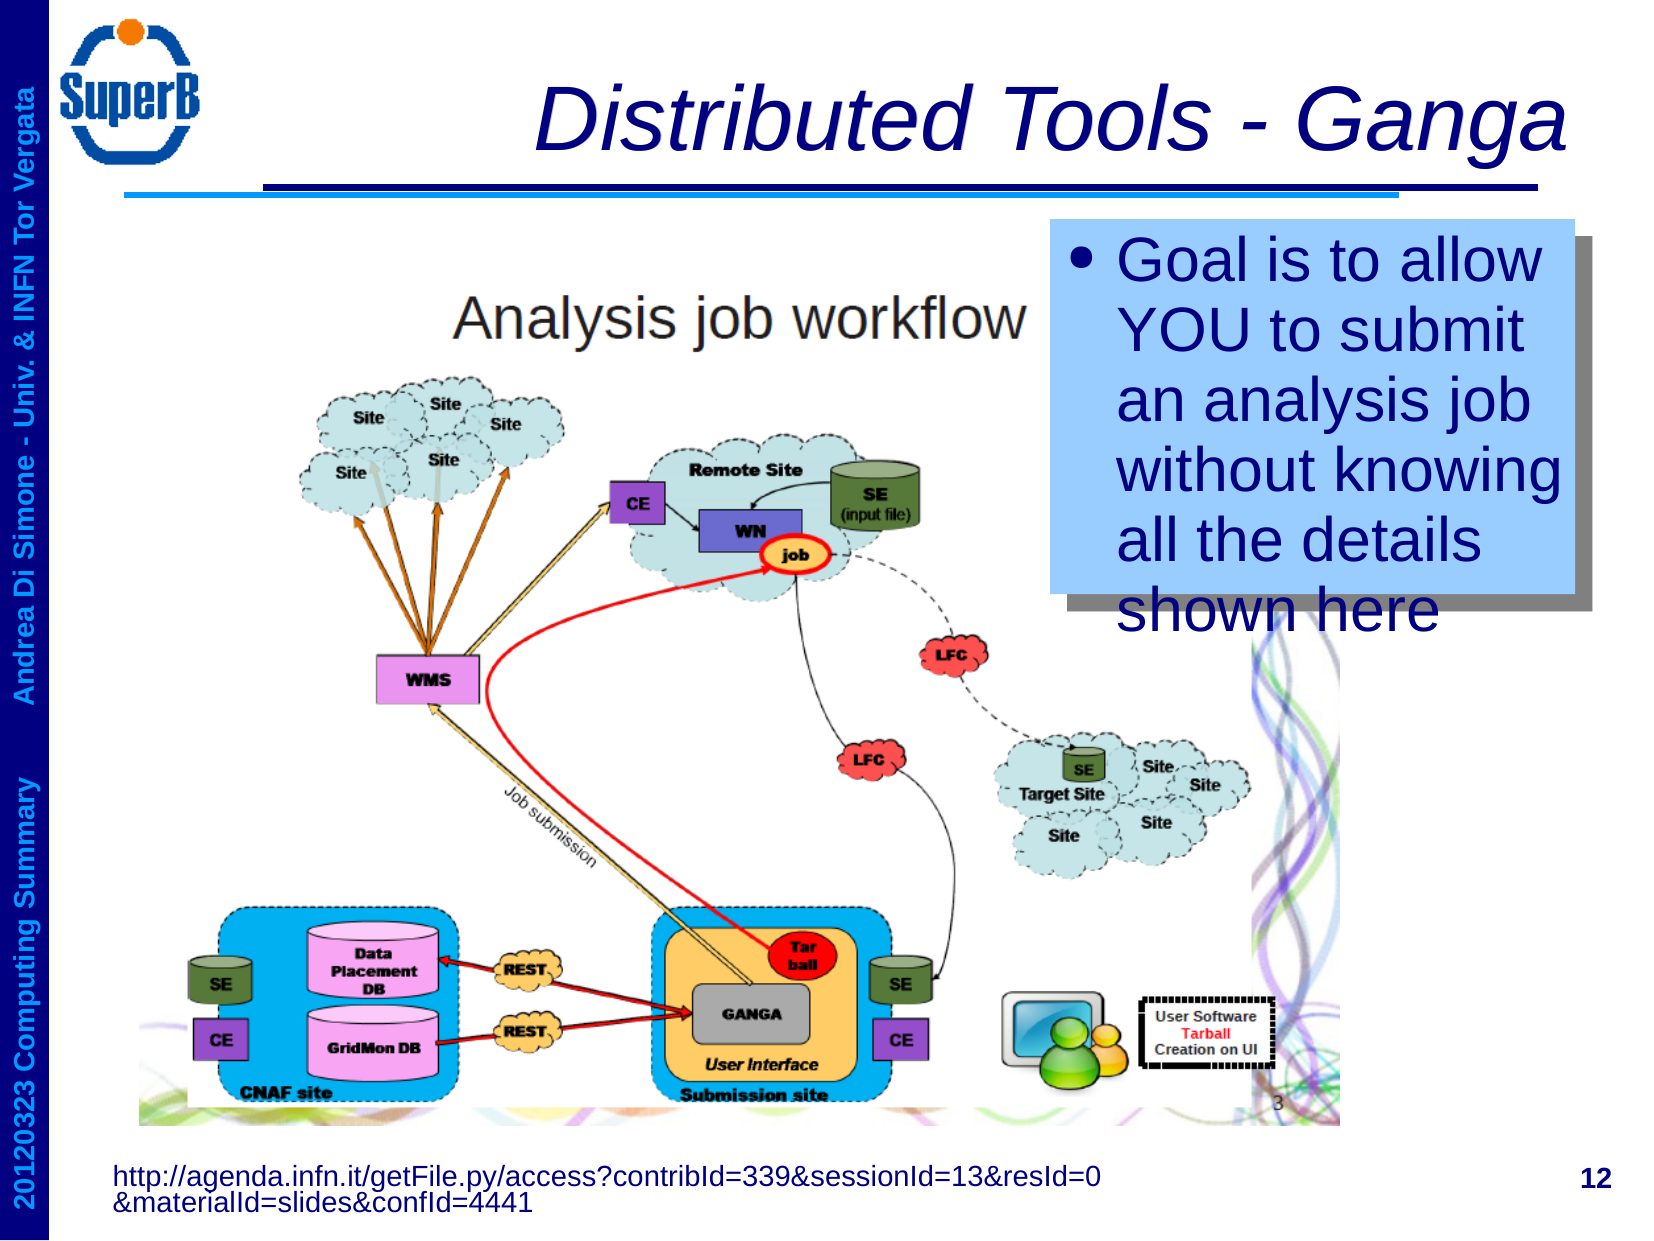

# Distributed Tools - Ganga
Goal is to allow YOU to submit an analysis job without knowing all the details shown here
Andrea Di Simone - Univ. & INFN Tor Vergata
20120323 Computing Summary
http://agenda.infn.it/getFile.py/access?contribId=339&sessionId=13&resId=0&materialId=slides&confId=4441
12